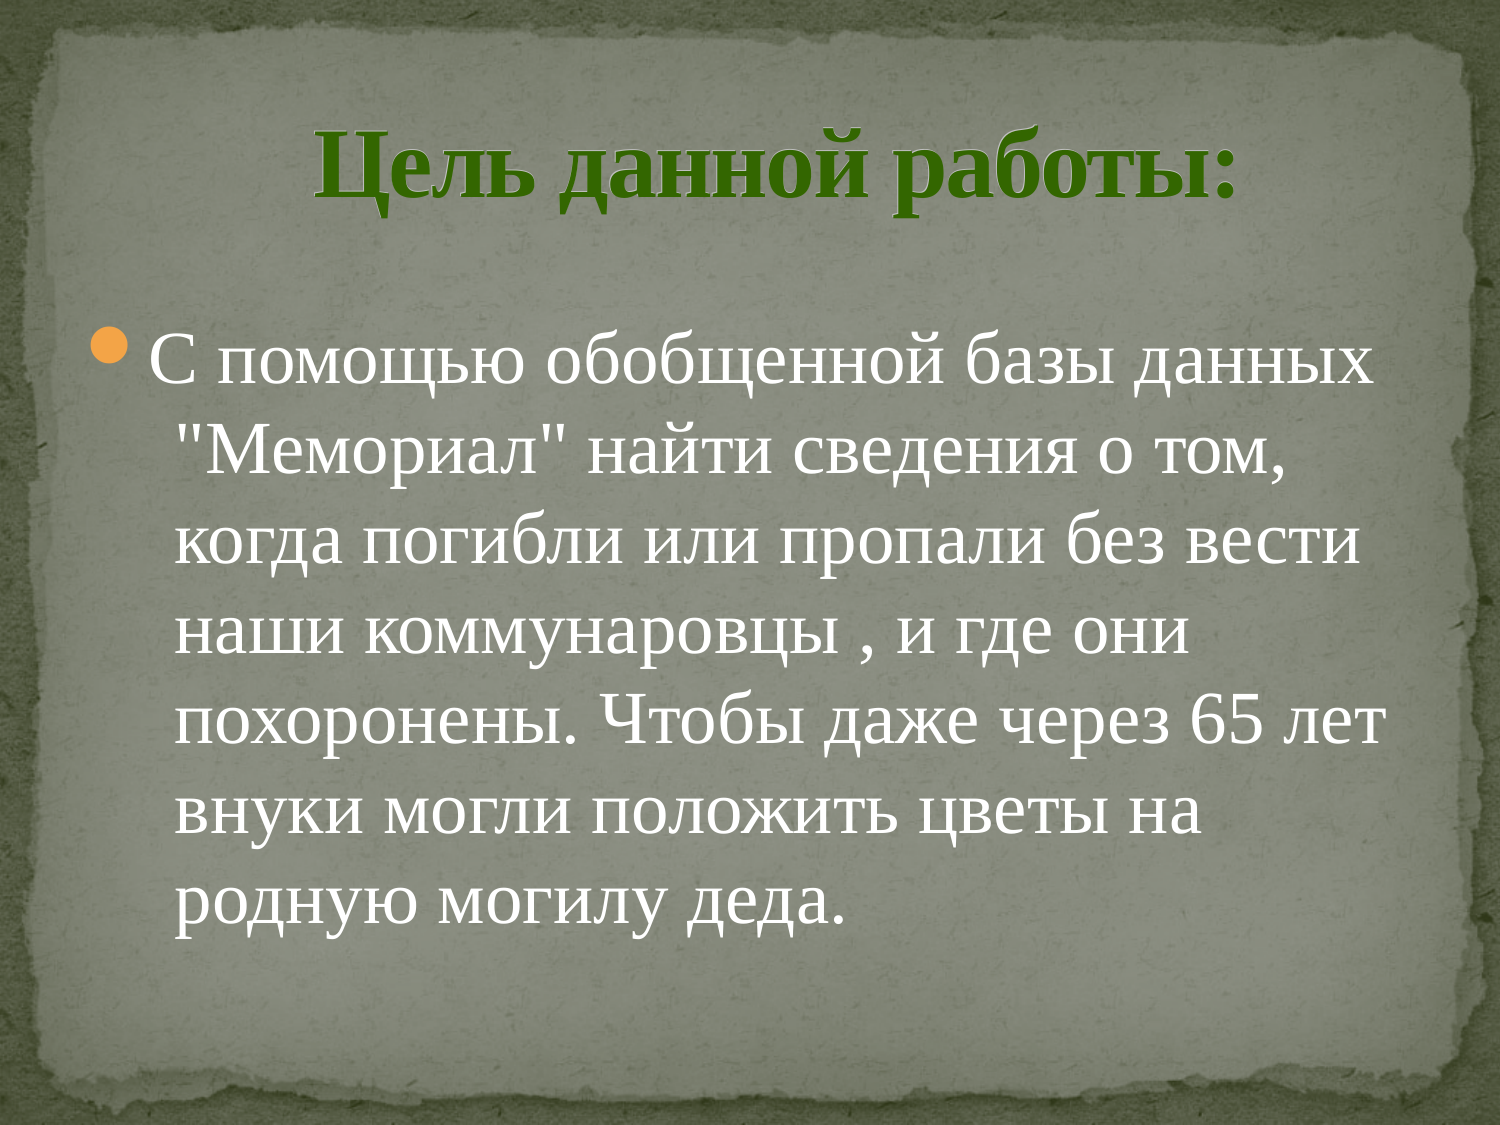

Цель данной работы:
# C помощью обобщенной базы данных "Мемориал" найти сведения о том, когда погибли или пропали без вести наши коммунаровцы , и где они похоронены. Чтобы даже через 65 лет внуки могли положить цветы на родную могилу деда.